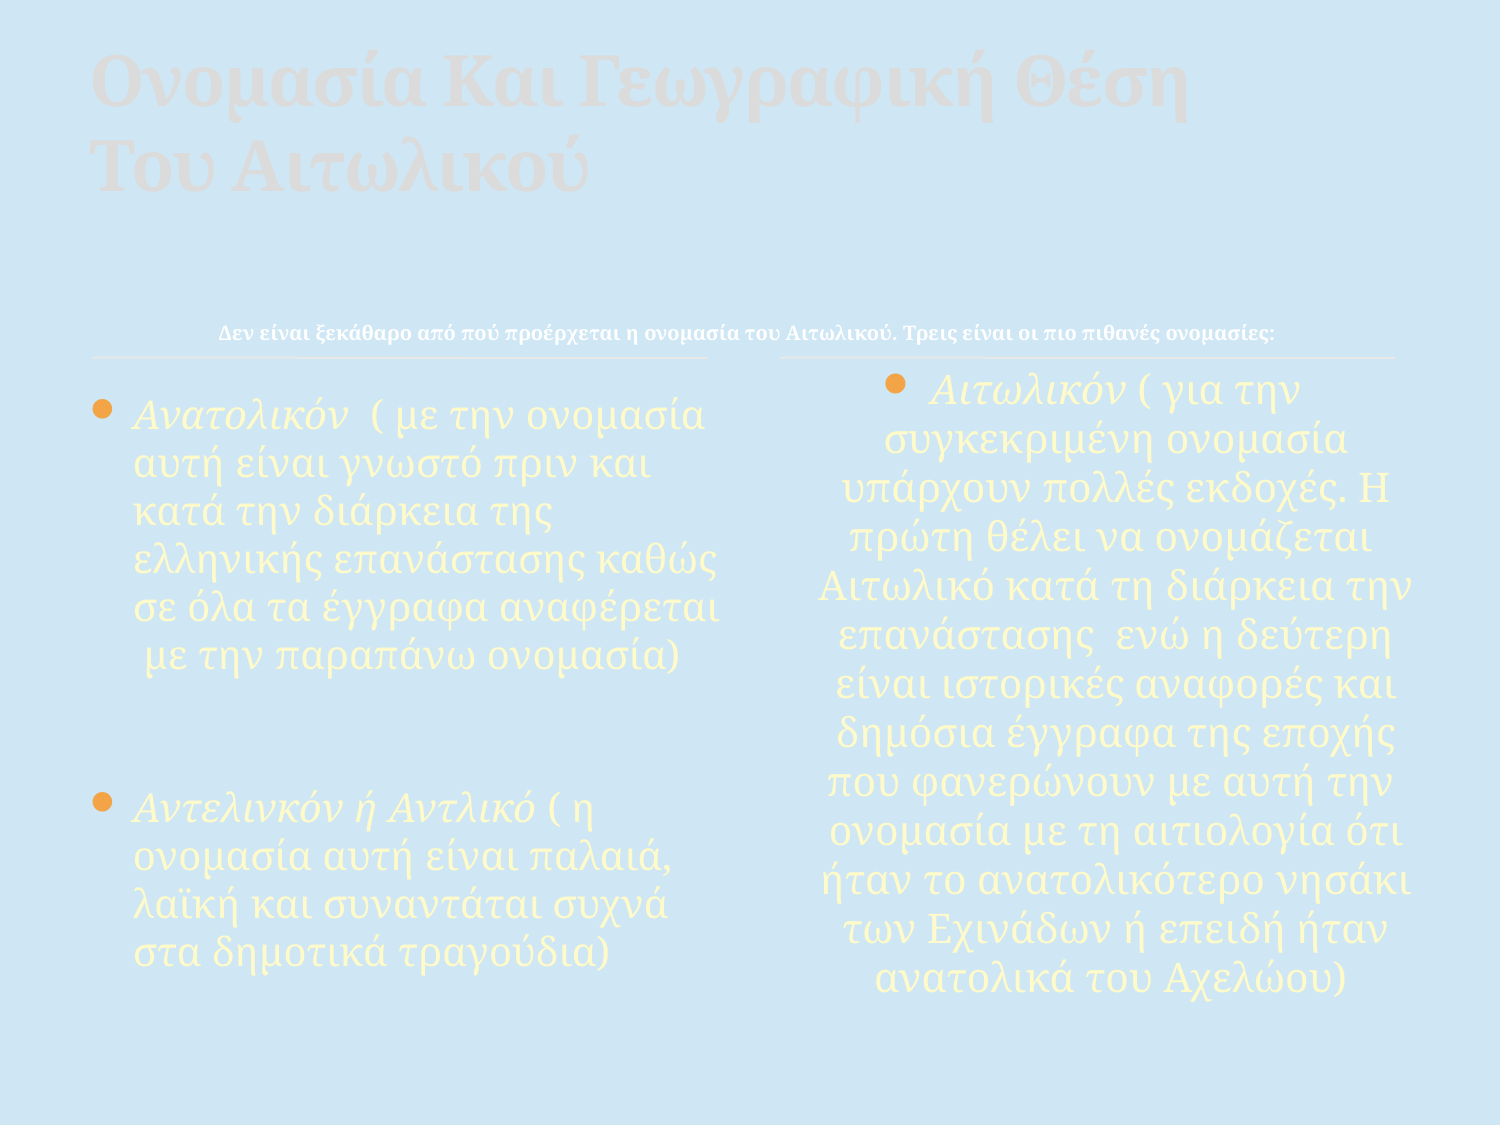

Ονομασία Και Γεωγραφική Θέση
Του Αιτωλικού
# Δεν είναι ξεκάθαρο από πού προέρχεται η ονομασία του Αιτωλικού. Τρεις είναι οι πιο πιθανές ονομασίες:
Ανατολικόν ( με την ονομασία αυτή είναι γνωστό πριν και κατά την διάρκεια της ελληνικής επανάστασης καθώς σε όλα τα έγγραφα αναφέρεται με την παραπάνω ονομασία)
Αντελινκόν ή Αντλικό ( η ονομασία αυτή είναι παλαιά, λαϊκή και συναντάται συχνά στα δημοτικά τραγούδια)
Αιτωλικόν ( για την συγκεκριμένη ονομασία υπάρχουν πολλές εκδοχές. Η πρώτη θέλει να ονομάζεται Αιτωλικό κατά τη διάρκεια την επανάστασης ενώ η δεύτερη είναι ιστορικές αναφορές και δημόσια έγγραφα της εποχής που φανερώνουν με αυτή την ονομασία με τη αιτιολογία ότι ήταν το ανατολικότερο νησάκι των Εχινάδων ή επειδή ήταν ανατολικά του Αχελώου)